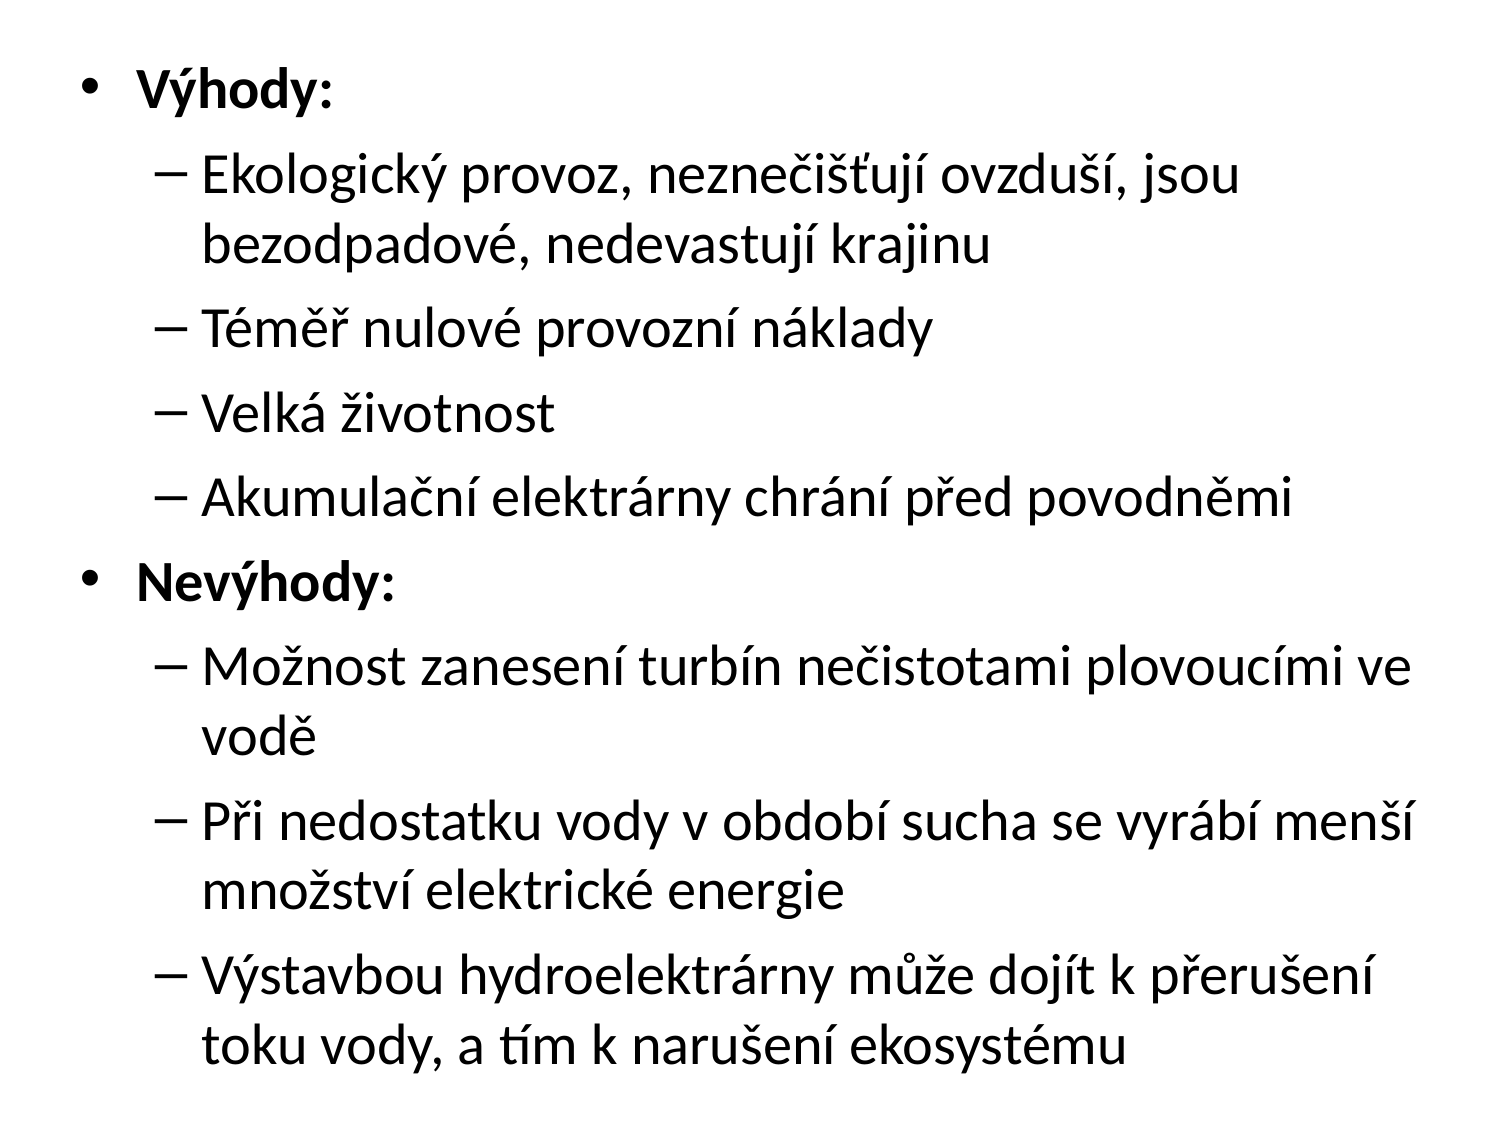

#
Výhody:
Ekologický provoz, neznečišťují ovzduší, jsou bezodpadové, nedevastují krajinu
Téměř nulové provozní náklady
Velká životnost
Akumulační elektrárny chrání před povodněmi
Nevýhody:
Možnost zanesení turbín nečistotami plovoucími ve vodě
Při nedostatku vody v období sucha se vyrábí menší množství elektrické energie
Výstavbou hydroelektrárny může dojít k přerušení toku vody, a tím k narušení ekosystému